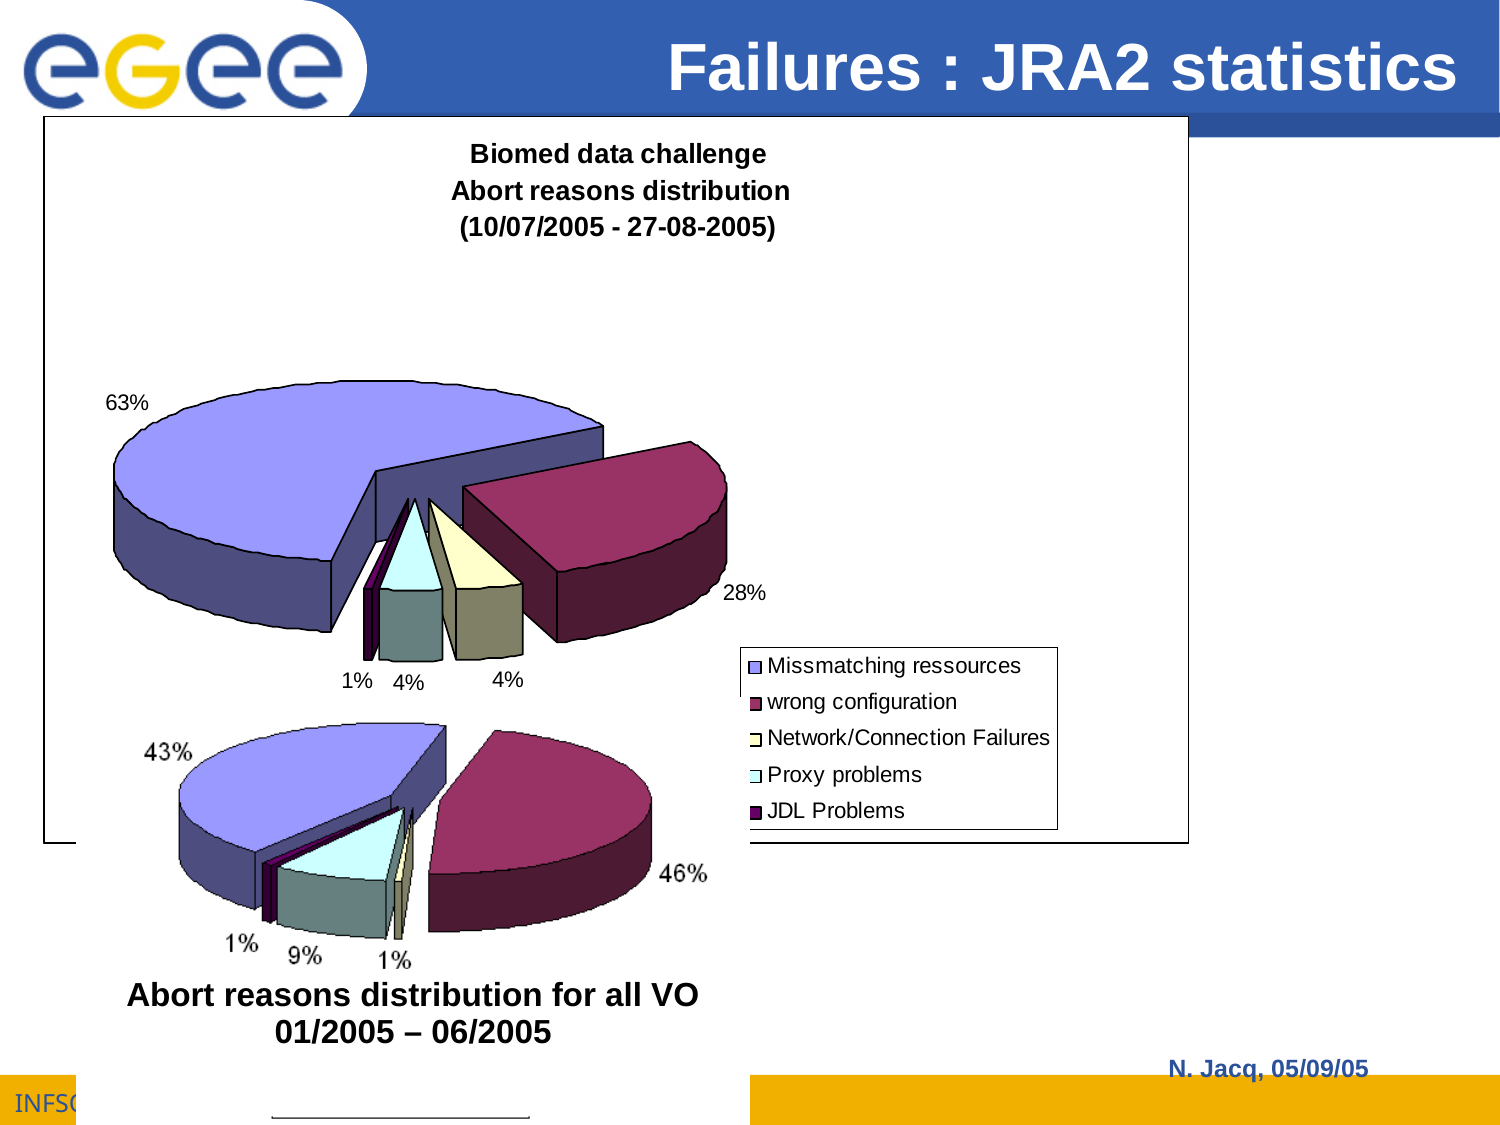

# Failures : JRA2 statistics
Abort reasons distribution for all VO 01/2005 – 06/2005